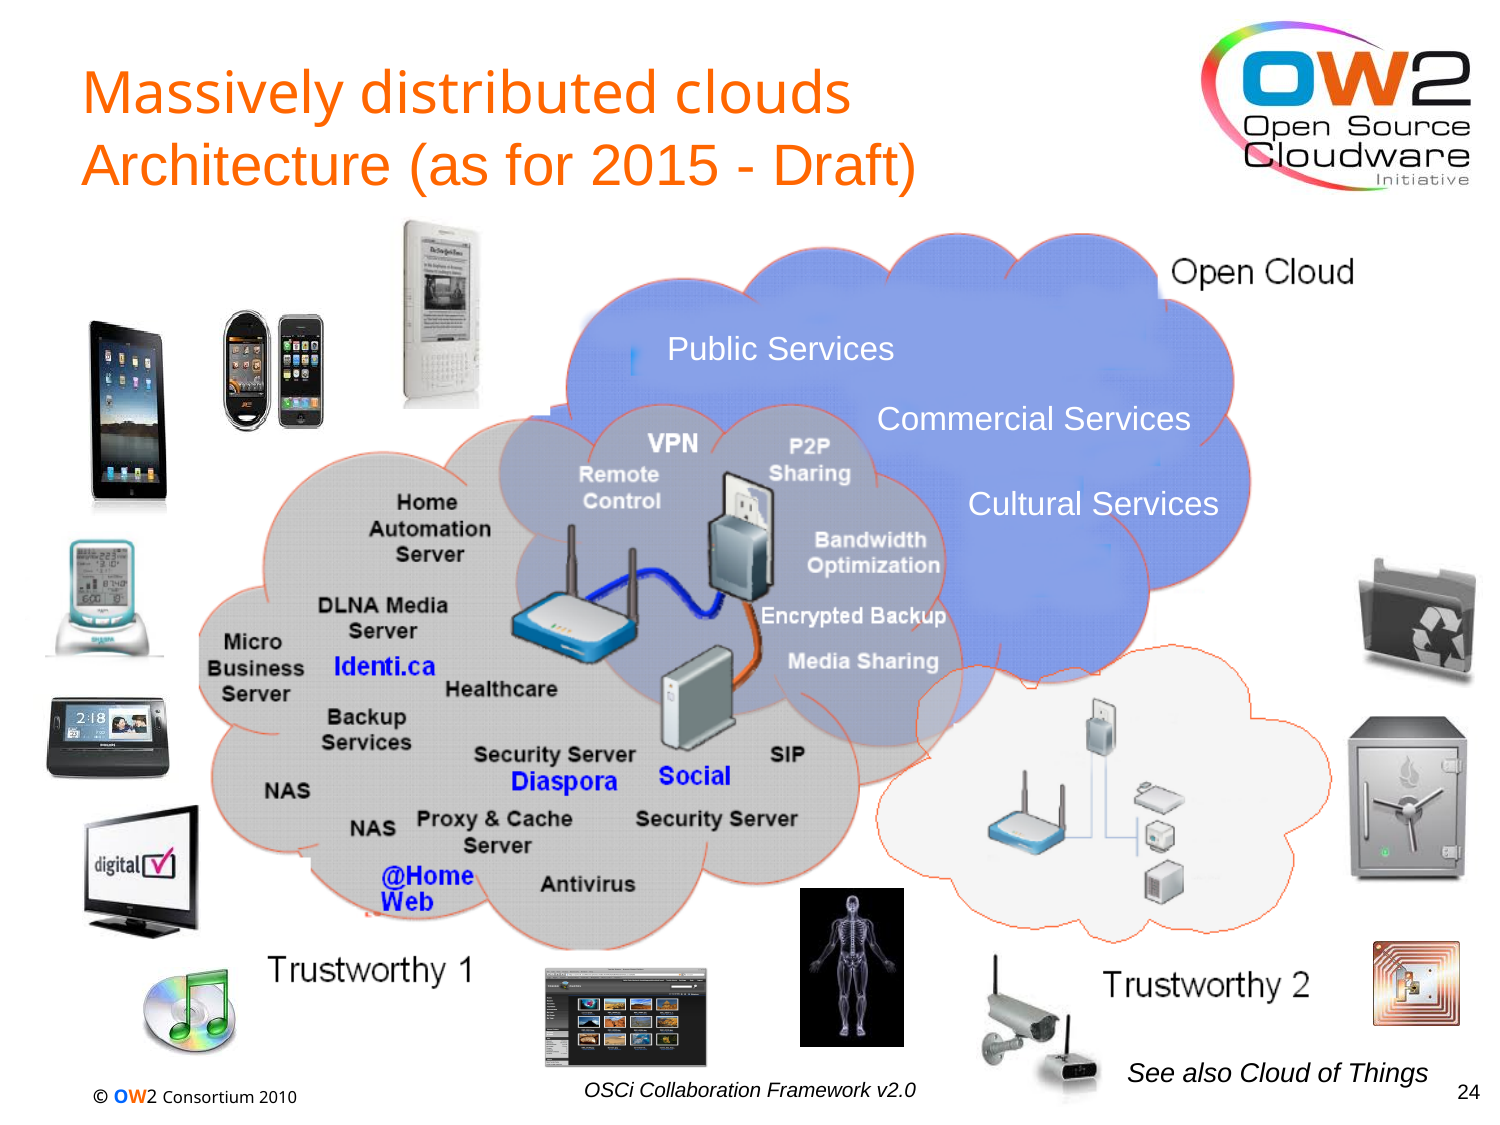

# Massively distributed clouds Architecture (as for 2015 - Draft)
Public Services
Commercial Services
Cultural Services
See also Cloud of Things